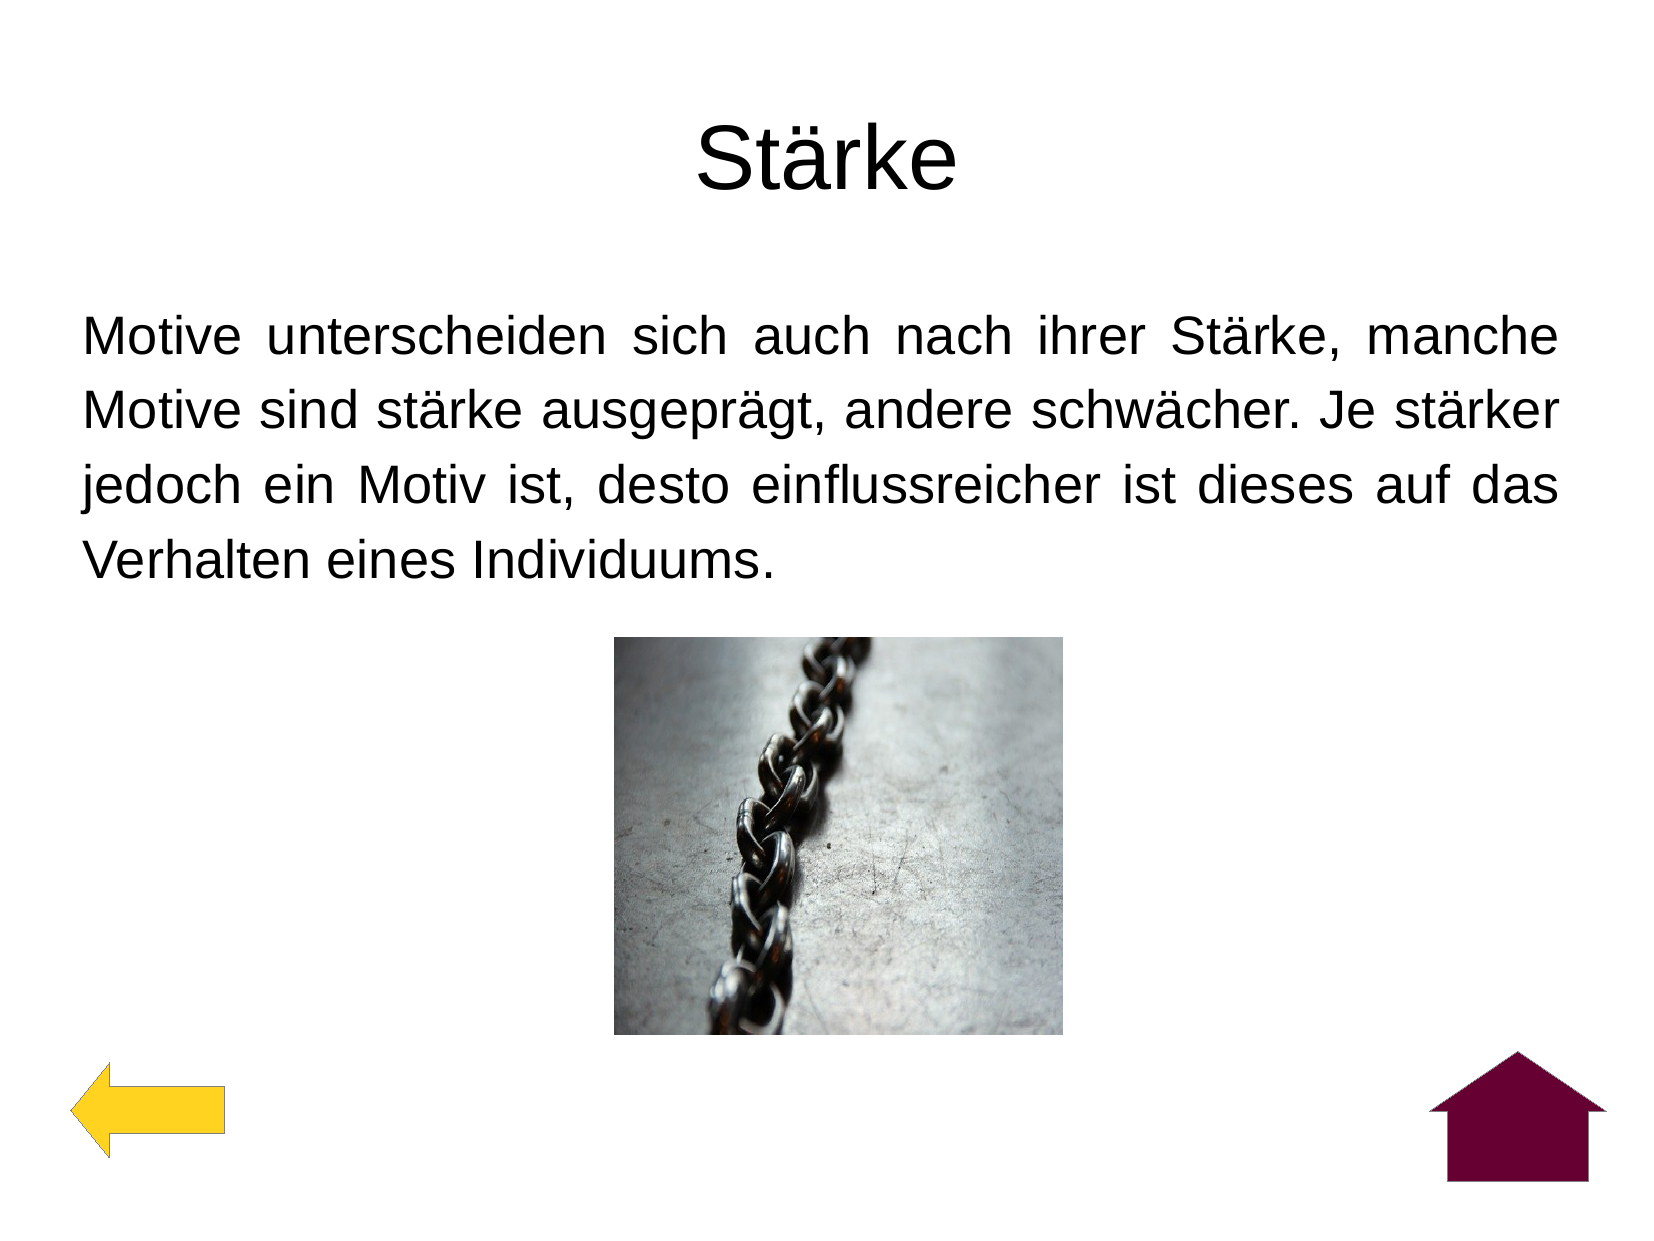

# Stärke
Motive unterscheiden sich auch nach ihrer Stärke, manche Motive sind stärke ausgeprägt, andere schwächer. Je stärker jedoch ein Motiv ist, desto einflussreicher ist dieses auf das Verhalten eines Individuums.